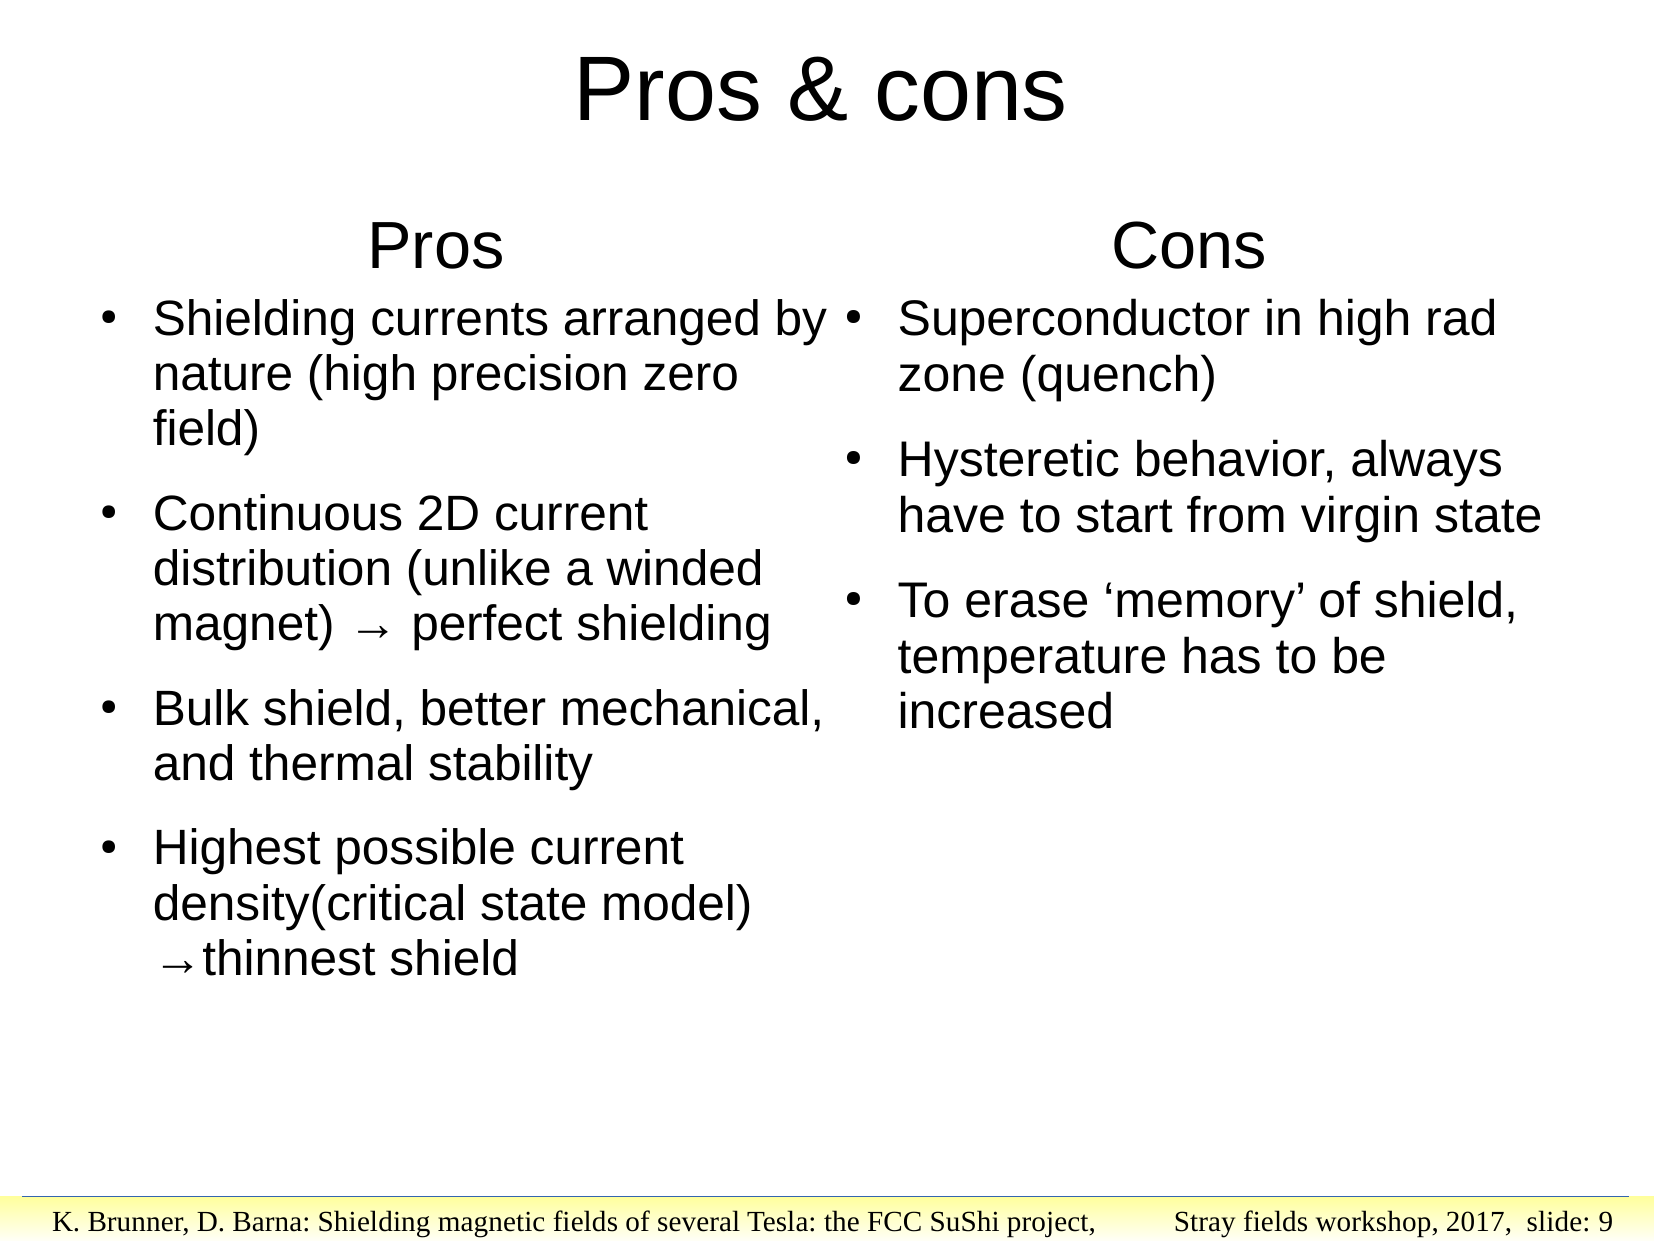

# Pros & cons
Pros
Cons
Shielding currents arranged by nature (high precision zero field)
Continuous 2D current distribution (unlike a winded magnet) → perfect shielding
Bulk shield, better mechanical, and thermal stability
Highest possible current density(critical state model) →thinnest shield
Superconductor in high rad zone (quench)
Hysteretic behavior, always have to start from virgin state
To erase ‘memory’ of shield, temperature has to be increased